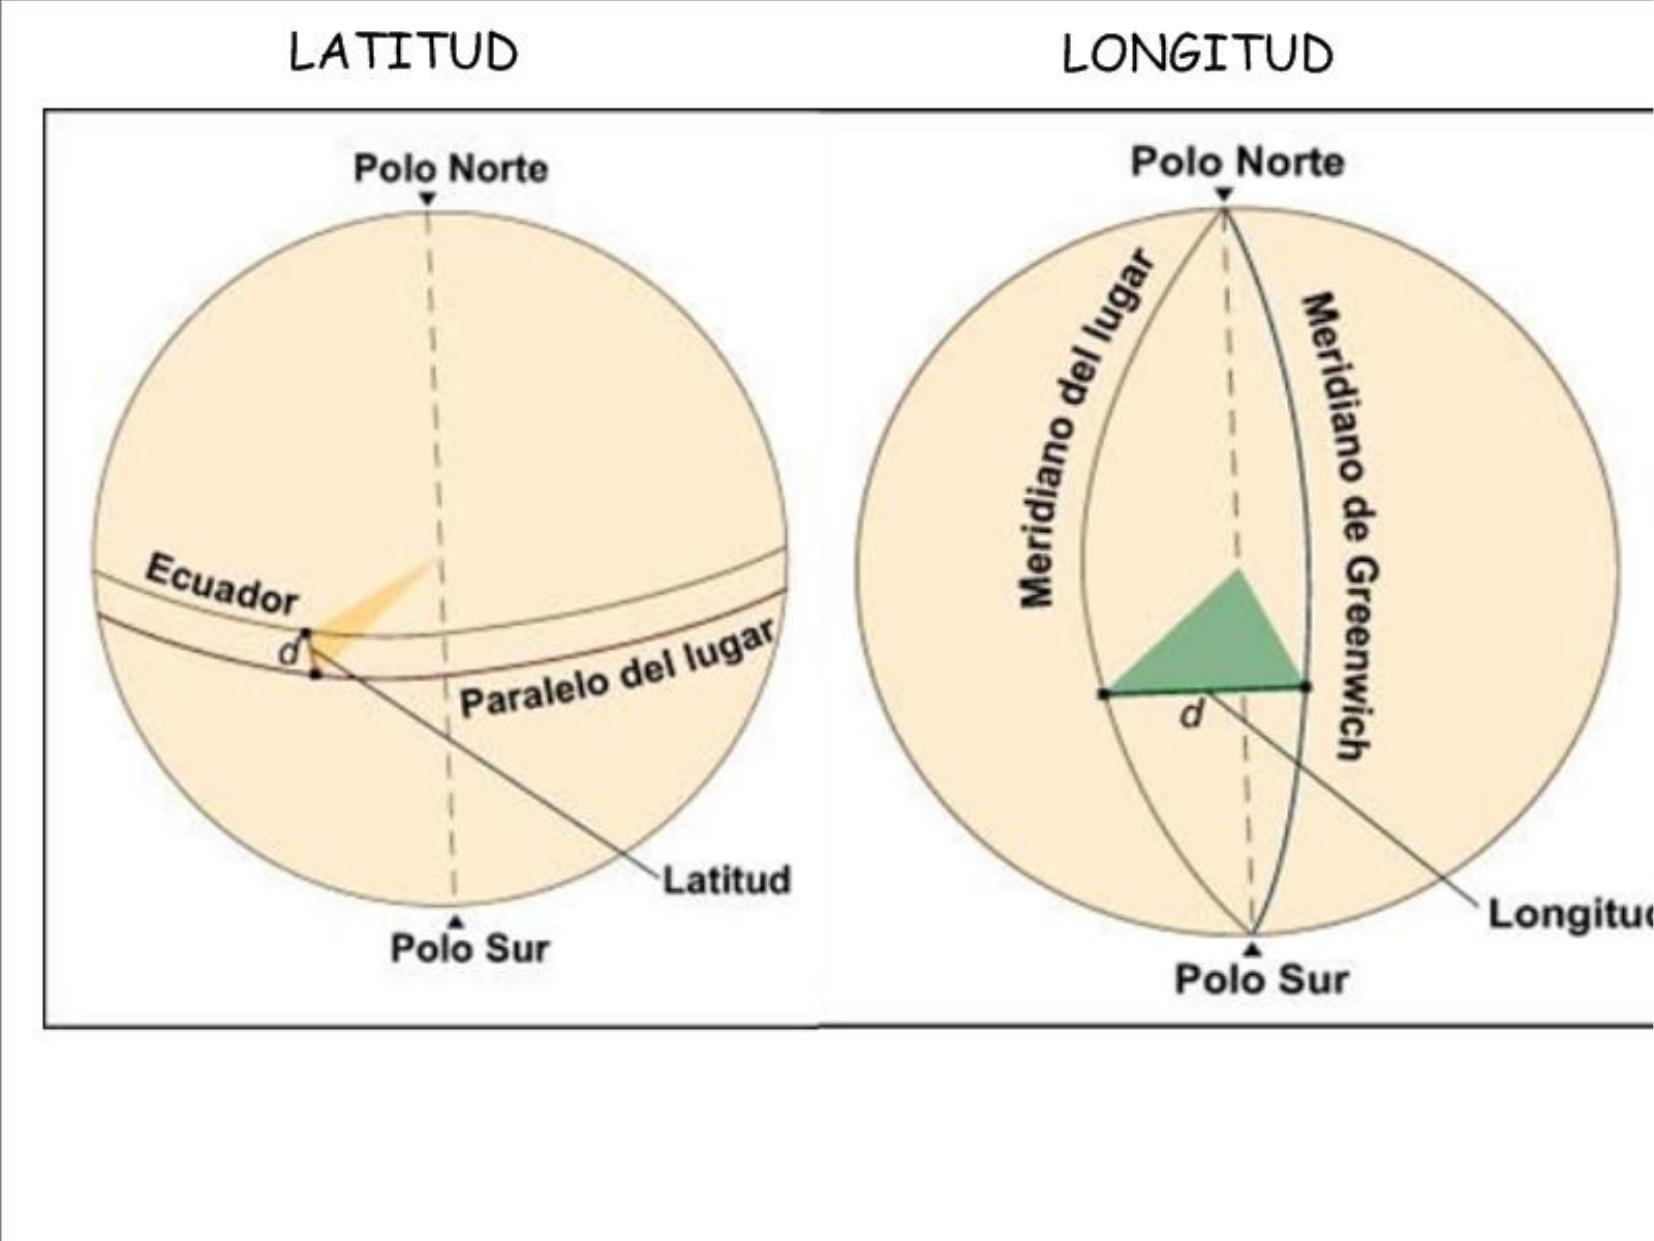

3.2.Las coordenadas geográficas.
Polo Norte
Ecuador
Meridiano de Greenwich
Polo Sur